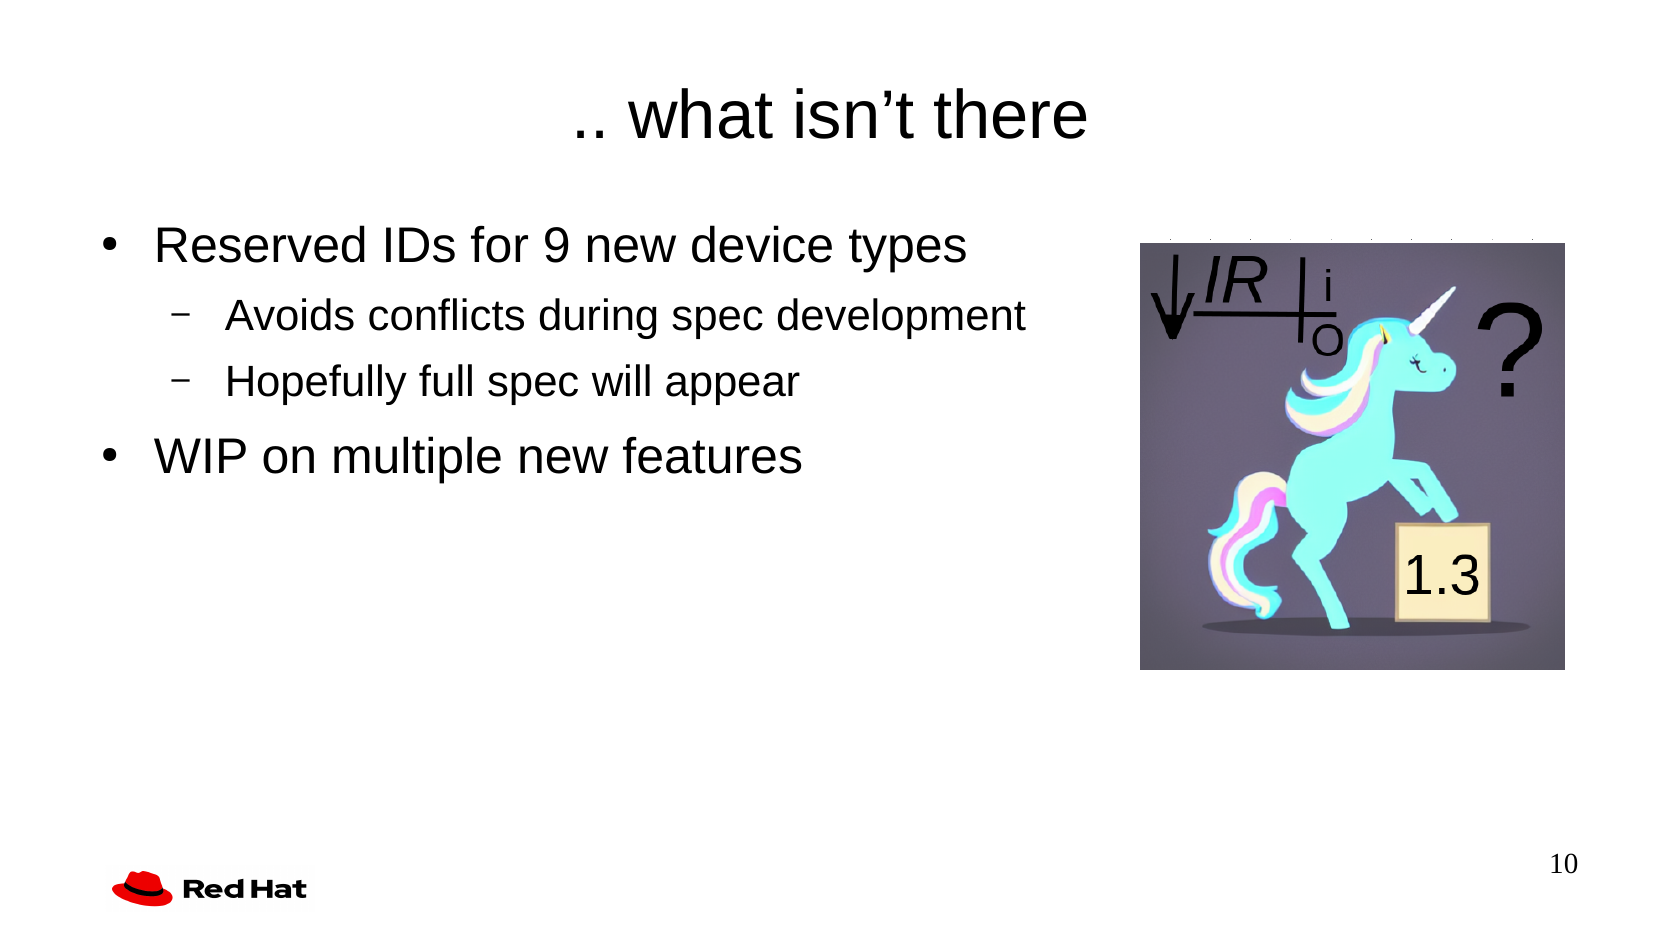

# .. what isn’t there
Reserved IDs for 9 new device types
Avoids conflicts during spec development
Hopefully full spec will appear
WIP on multiple new features
10